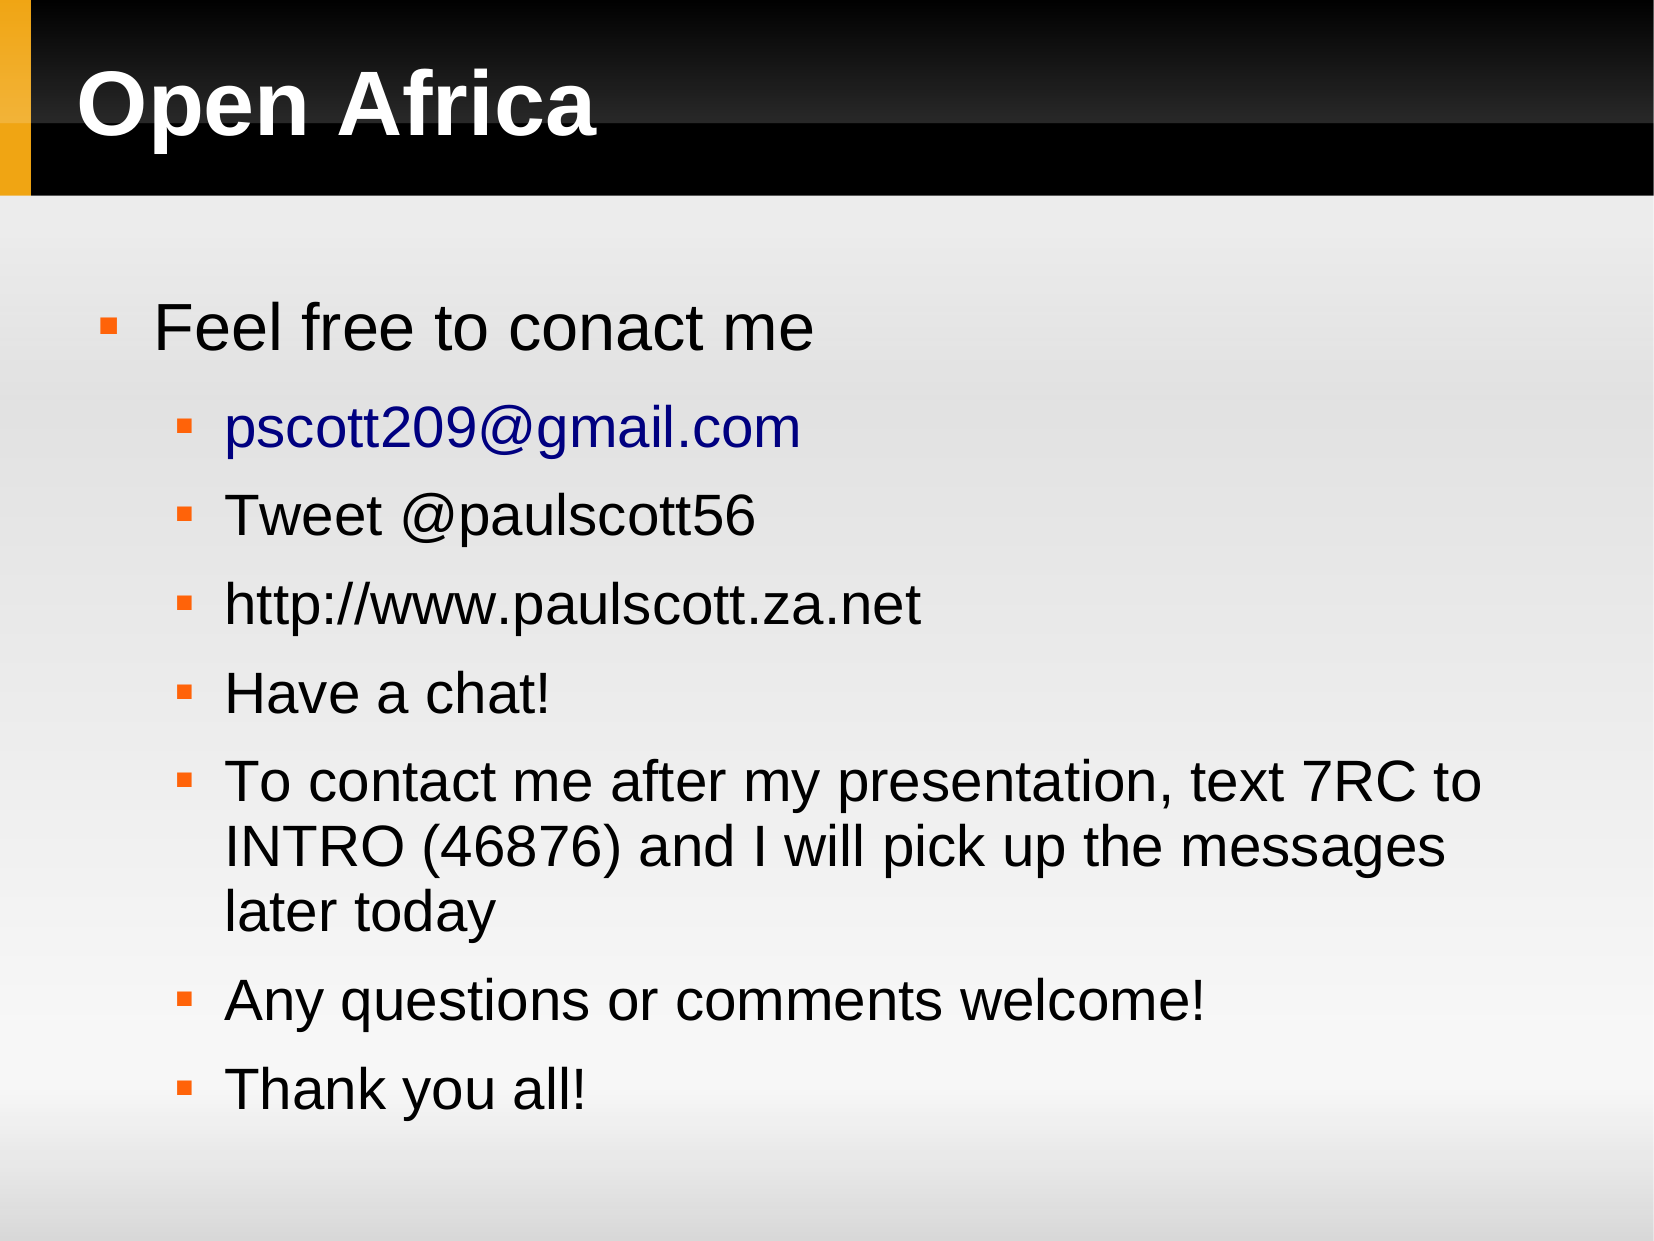

# Open Africa
Feel free to conact me
pscott209@gmail.com
Tweet @paulscott56
http://www.paulscott.za.net
Have a chat!
To contact me after my presentation, text 7RC to INTRO (46876) and I will pick up the messages later today
Any questions or comments welcome!
Thank you all!